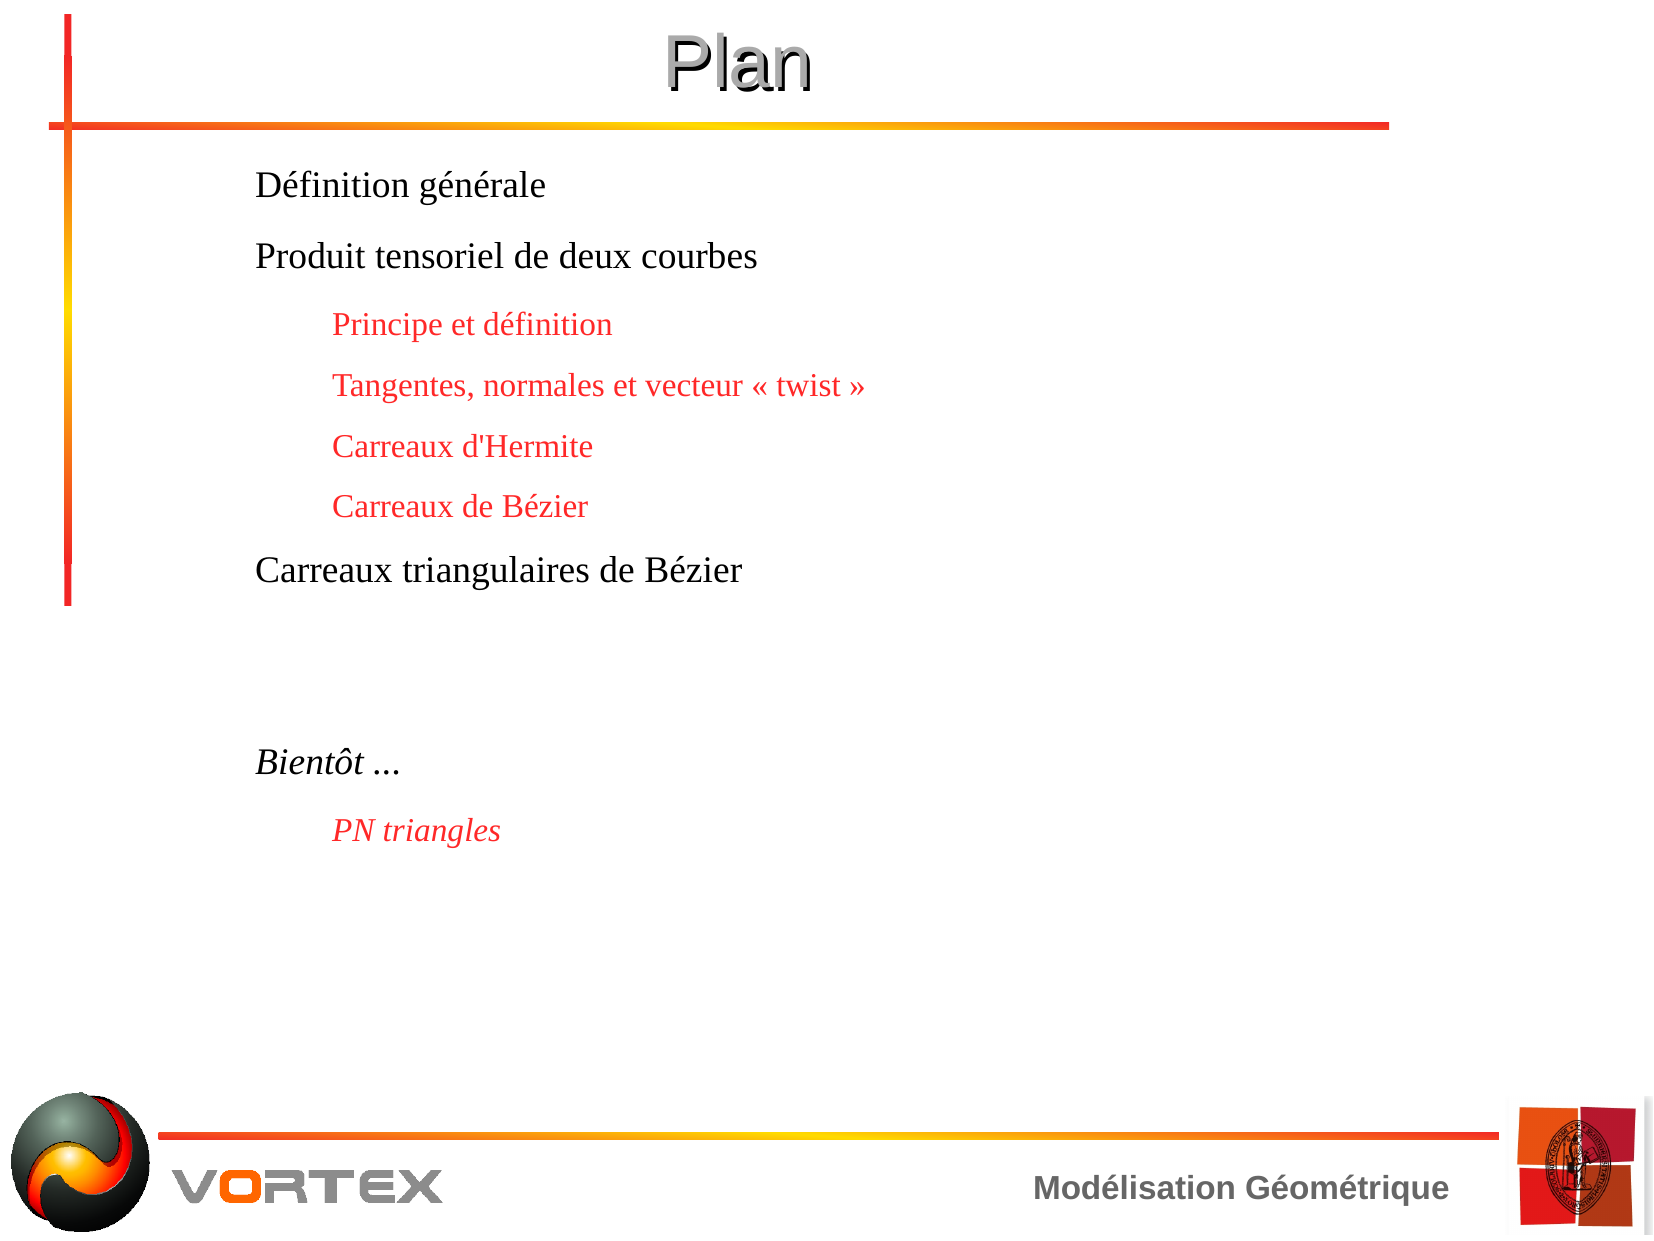

# Plan
Définition générale
Produit tensoriel de deux courbes
Principe et définition
Tangentes, normales et vecteur « twist »
Carreaux d'Hermite
Carreaux de Bézier
Carreaux triangulaires de Bézier
Bientôt ...
PN triangles